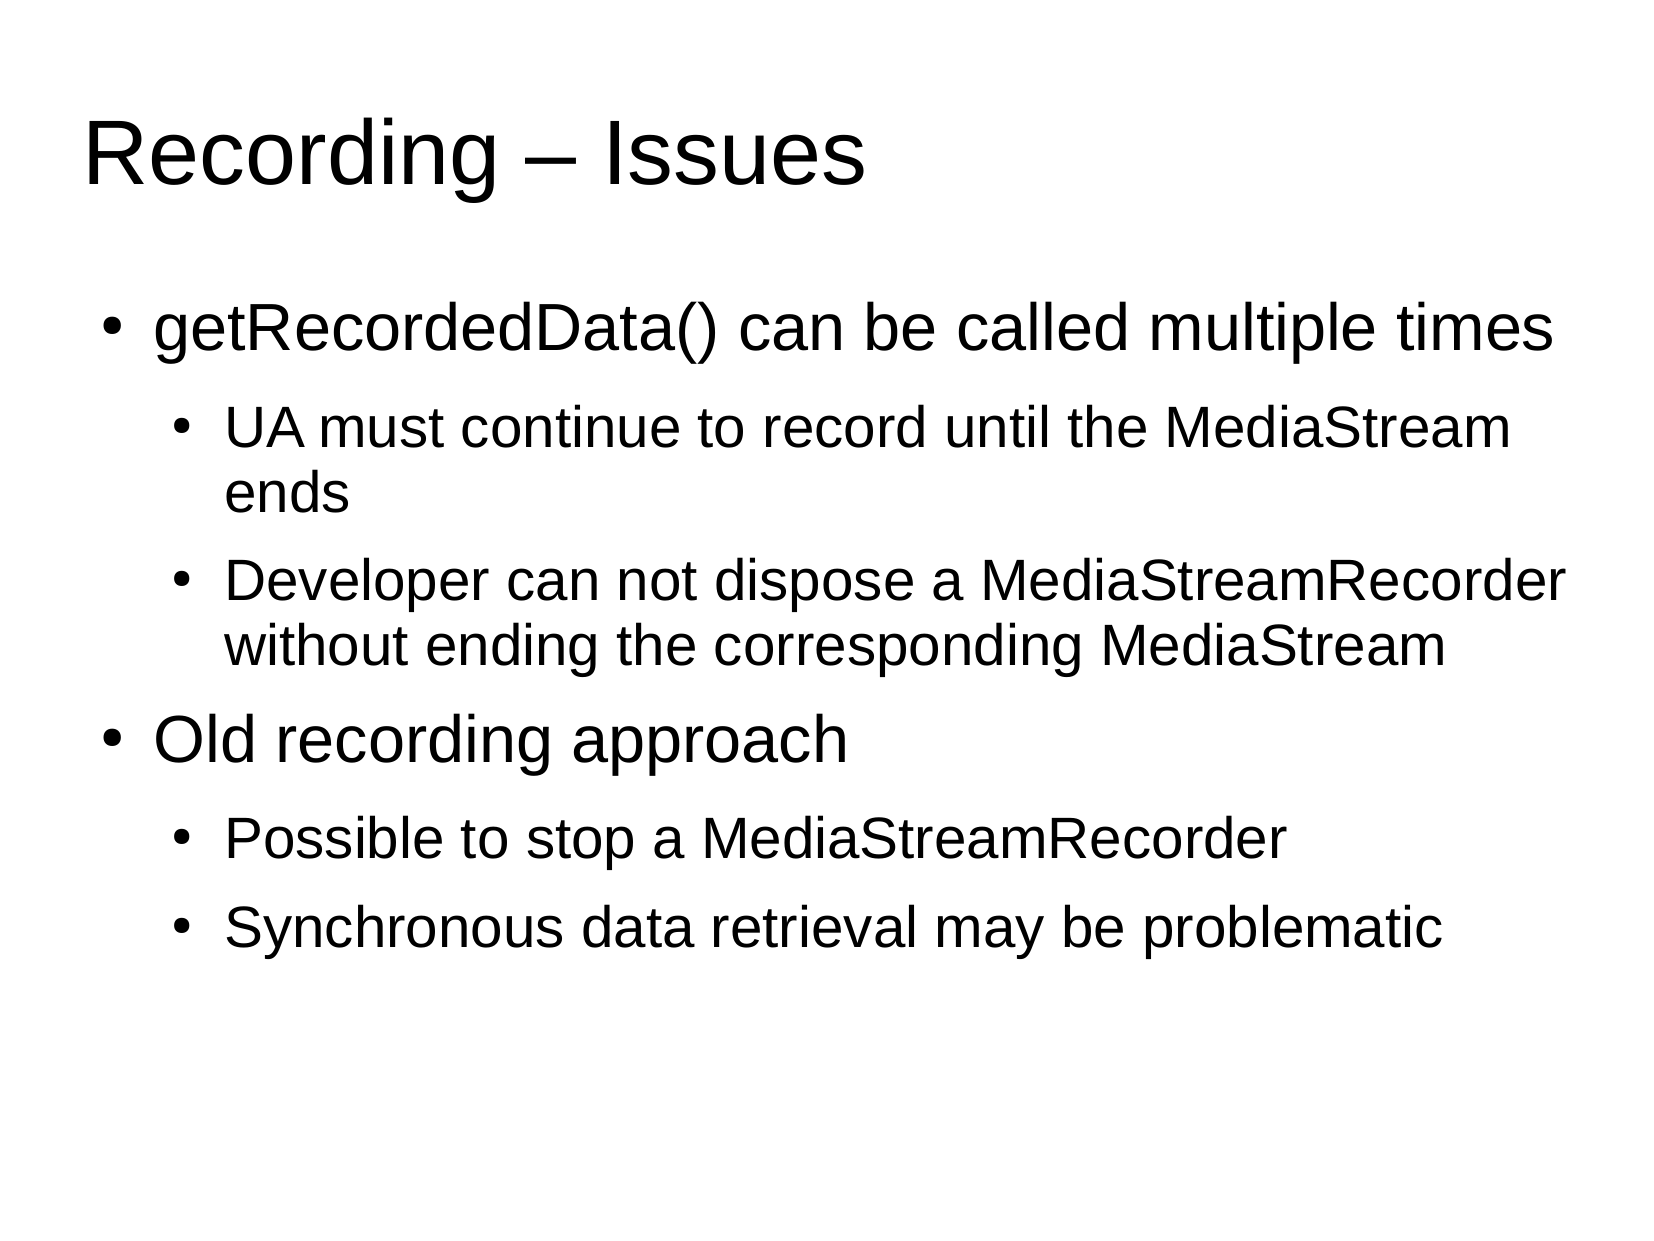

# Recording – Issues
getRecordedData() can be called multiple times
UA must continue to record until the MediaStream ends
Developer can not dispose a MediaStreamRecorder without ending the corresponding MediaStream
Old recording approach
Possible to stop a MediaStreamRecorder
Synchronous data retrieval may be problematic